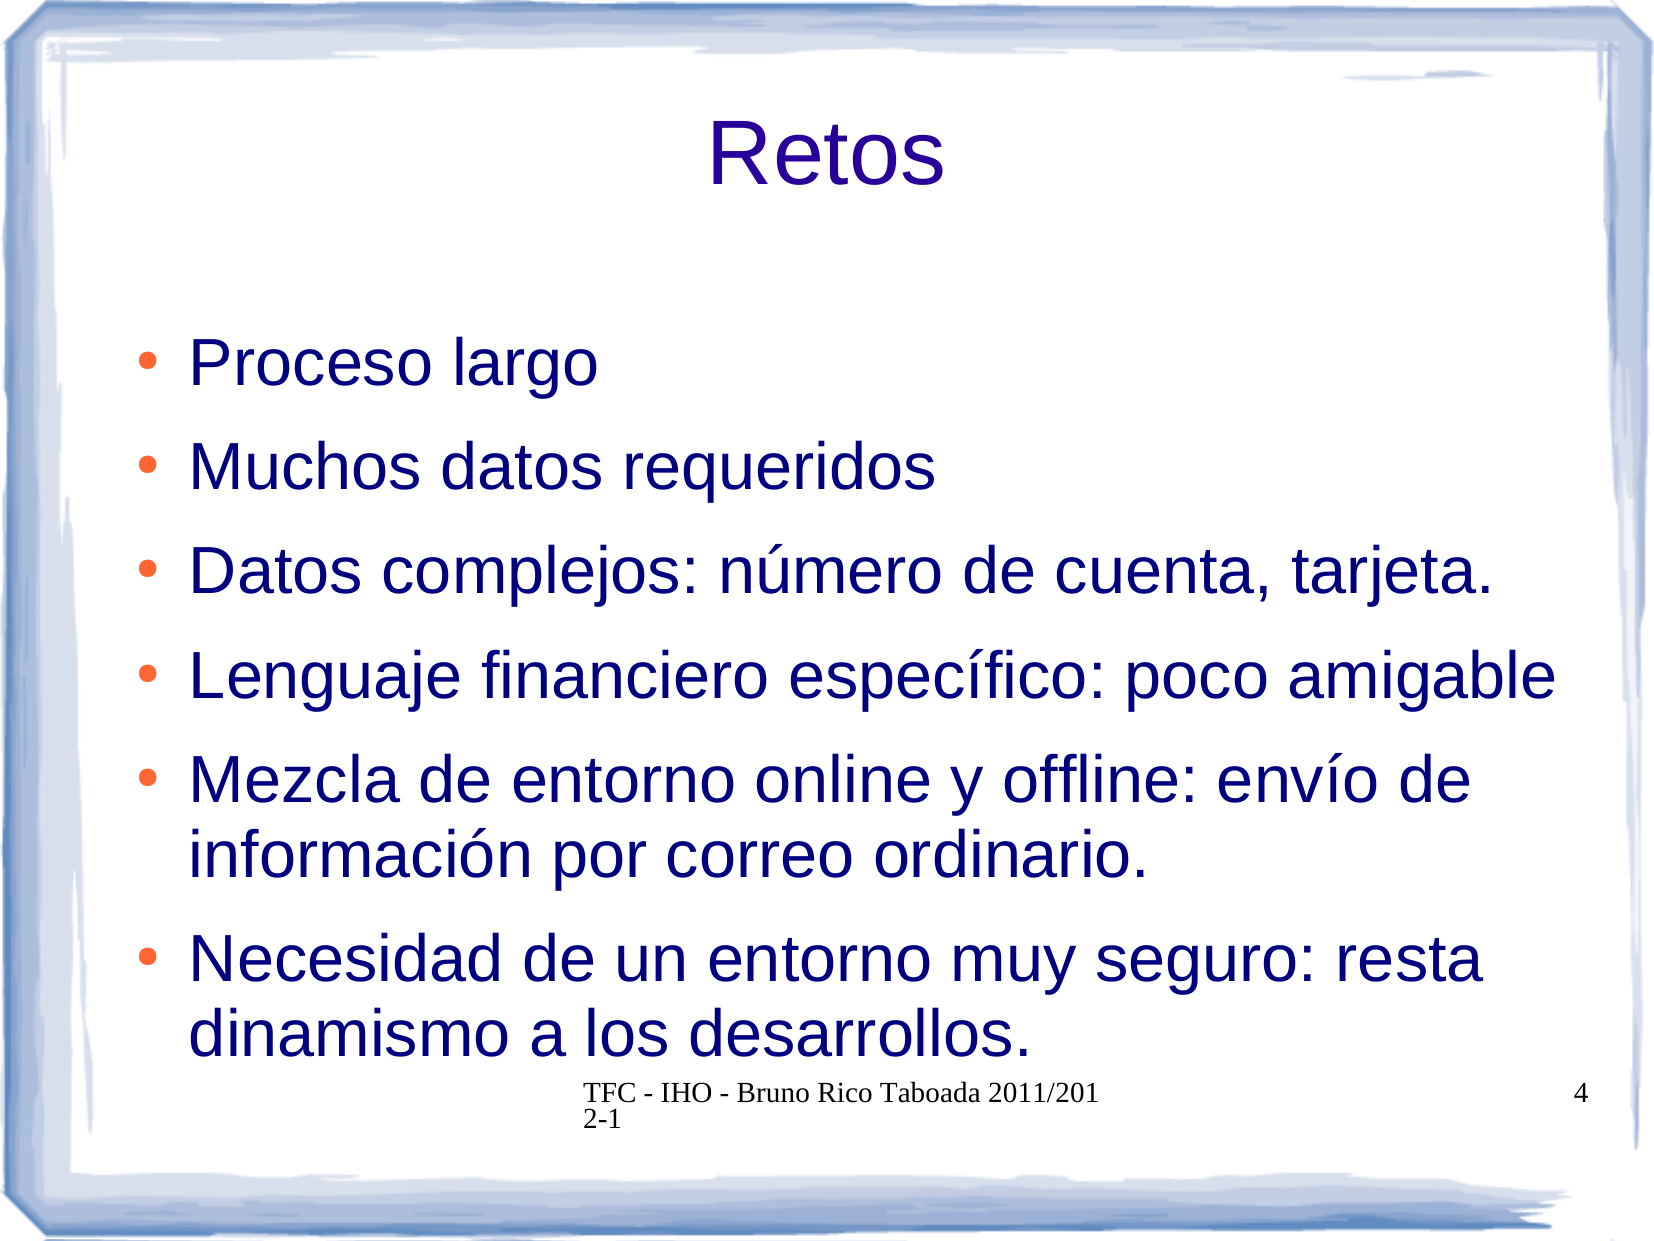

# Retos
Proceso largo
Muchos datos requeridos
Datos complejos: número de cuenta, tarjeta.
Lenguaje financiero específico: poco amigable
Mezcla de entorno online y offline: envío de información por correo ordinario.
Necesidad de un entorno muy seguro: resta dinamismo a los desarrollos.
TFC - IHO - Bruno Rico Taboada 2011/2012-1
4